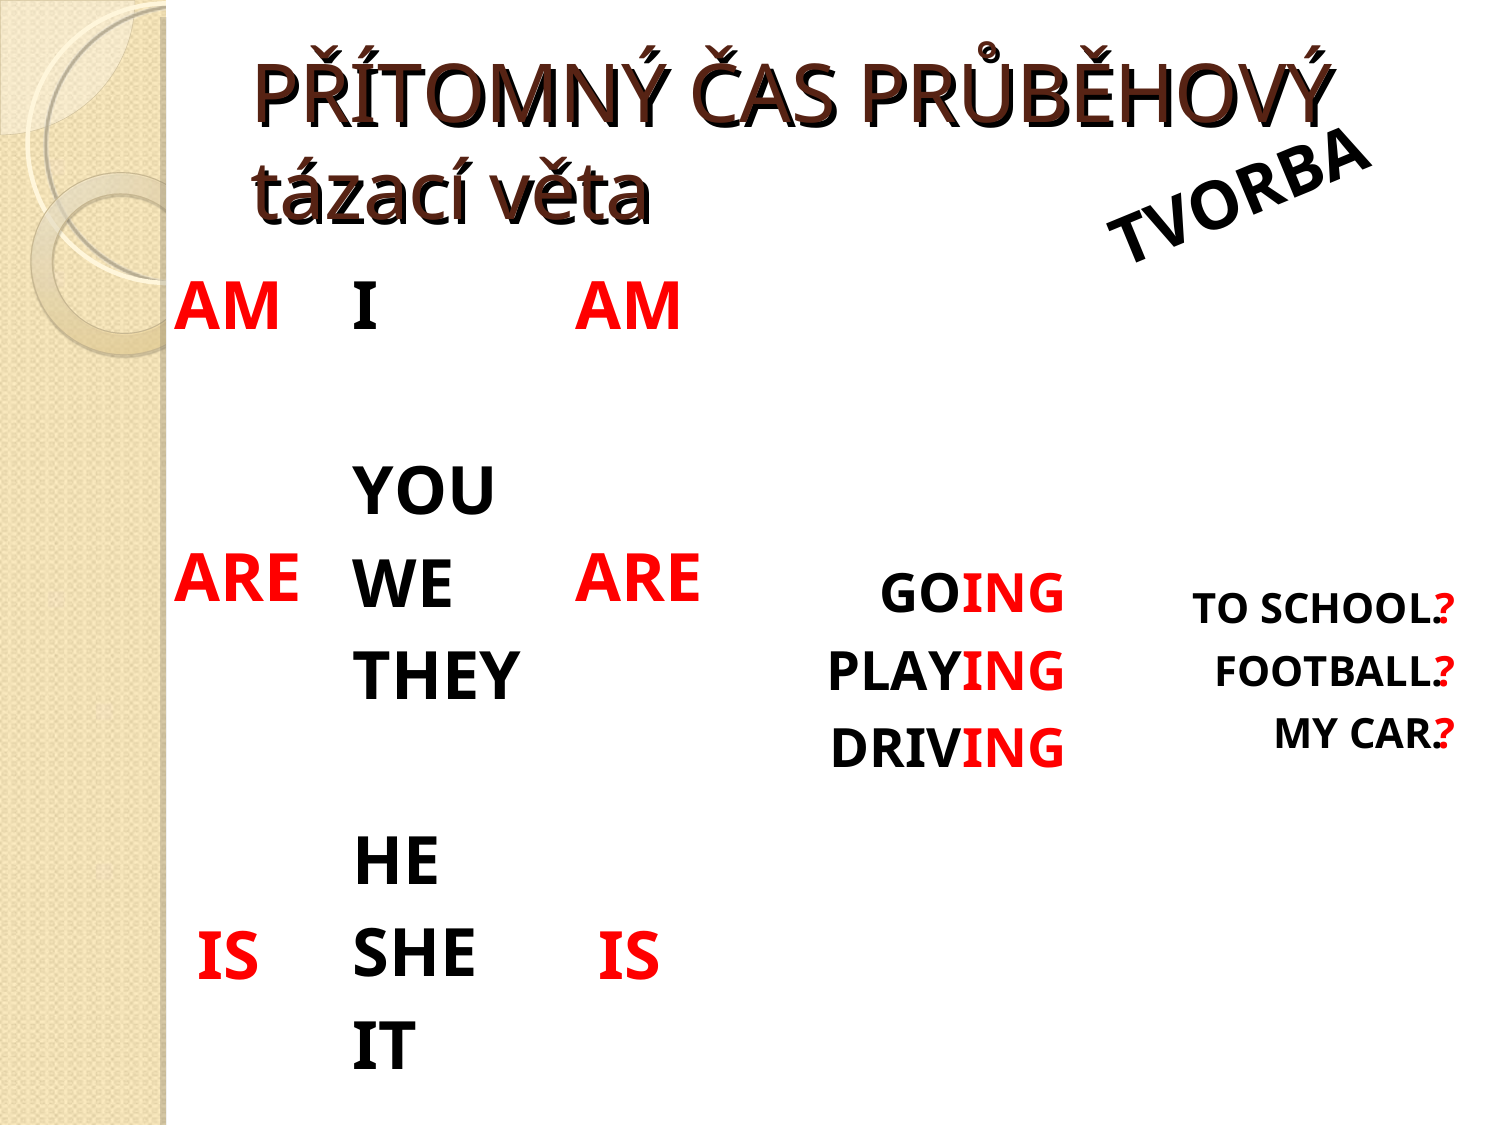

# PŘÍTOMNÝ ČAS PRŮBĚHOVÝ tázací věta
TVORBA
AM
I
YOU
WE
THEY
HE
SHE
IT
AM
ARE
ARE
GOING
PLAYING
DRIVING
TO SCHOOL.
FOOTBALL.
MY CAR.
?
?
?
IS
IS